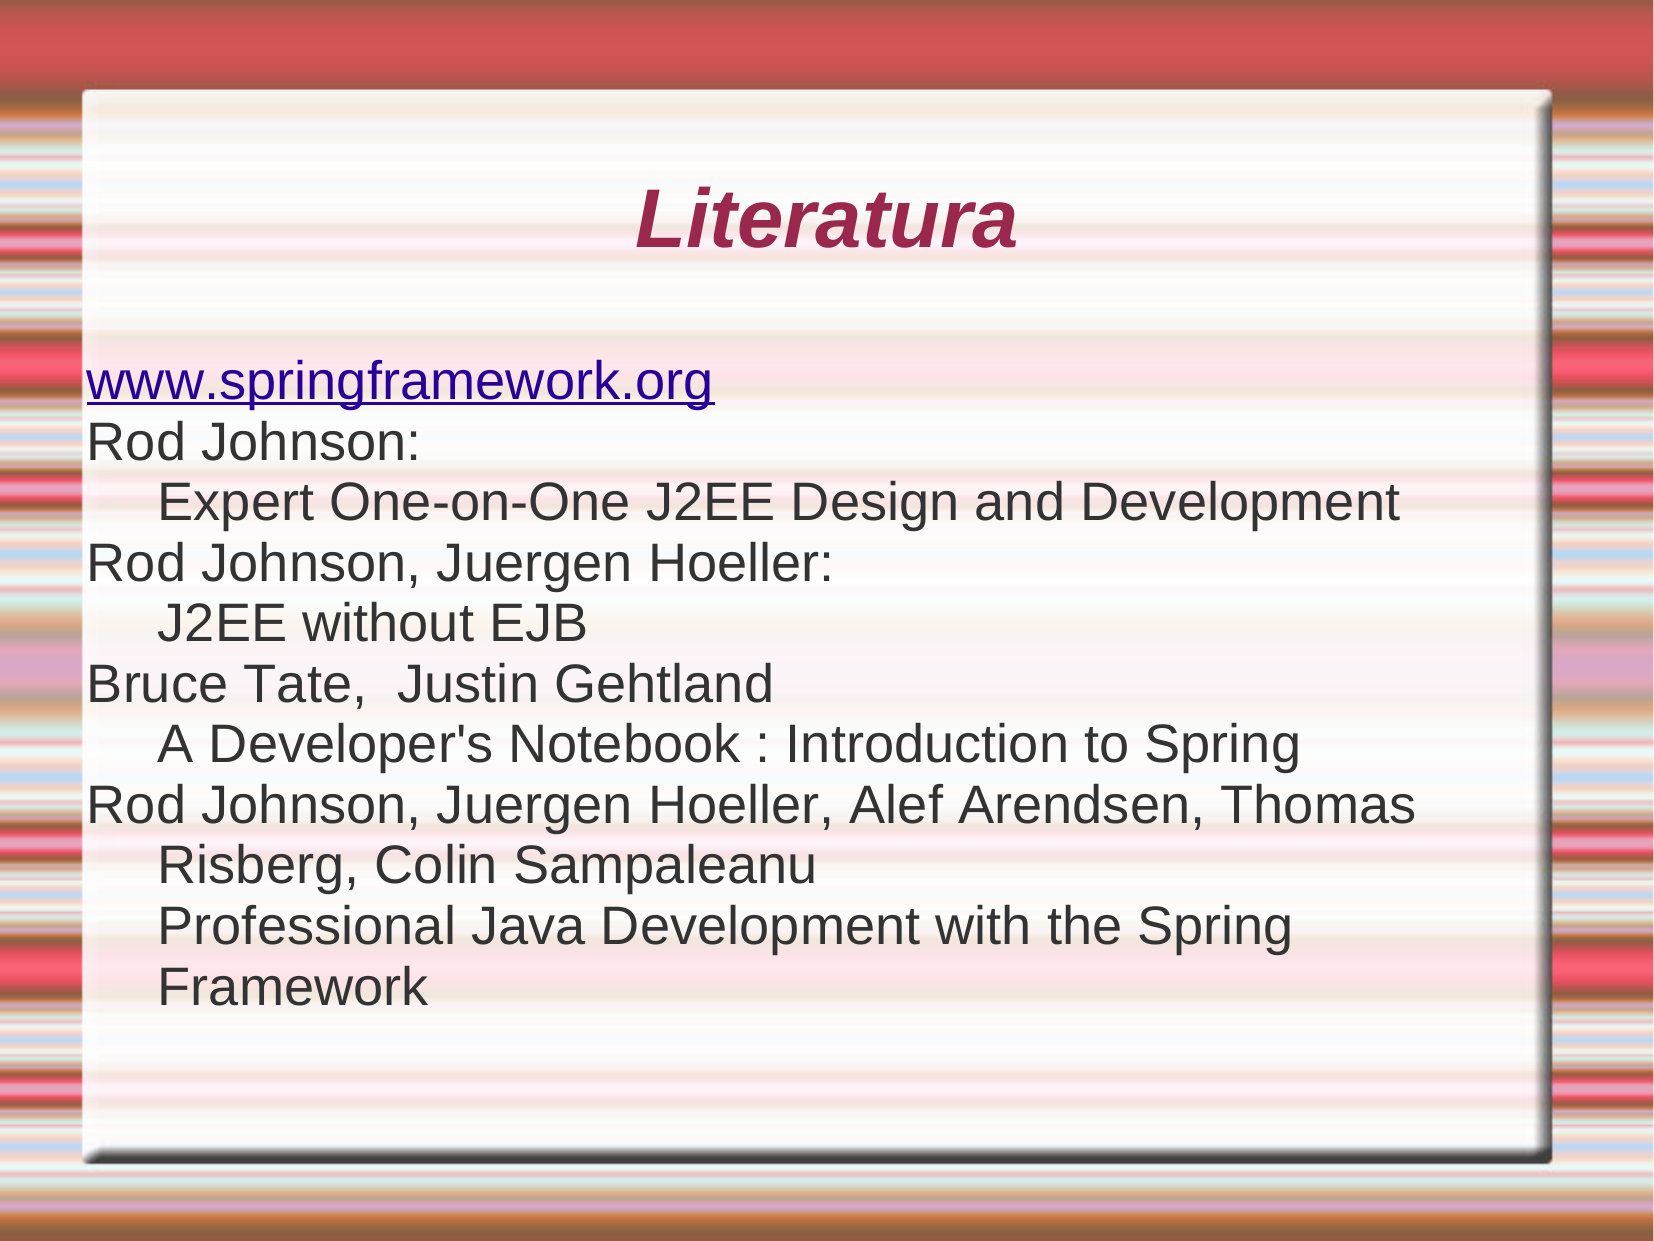

# Literatura
www.springframework.org
Rod Johnson:
Expert One-on-One J2EE Design and Development
Rod Johnson, Juergen Hoeller:
J2EE without EJB
Bruce Tate, Justin Gehtland
A Developer's Notebook : Introduction to Spring
Rod Johnson, Juergen Hoeller, Alef Arendsen, Thomas Risberg, Colin Sampaleanu
Professional Java Development with the Spring Framework